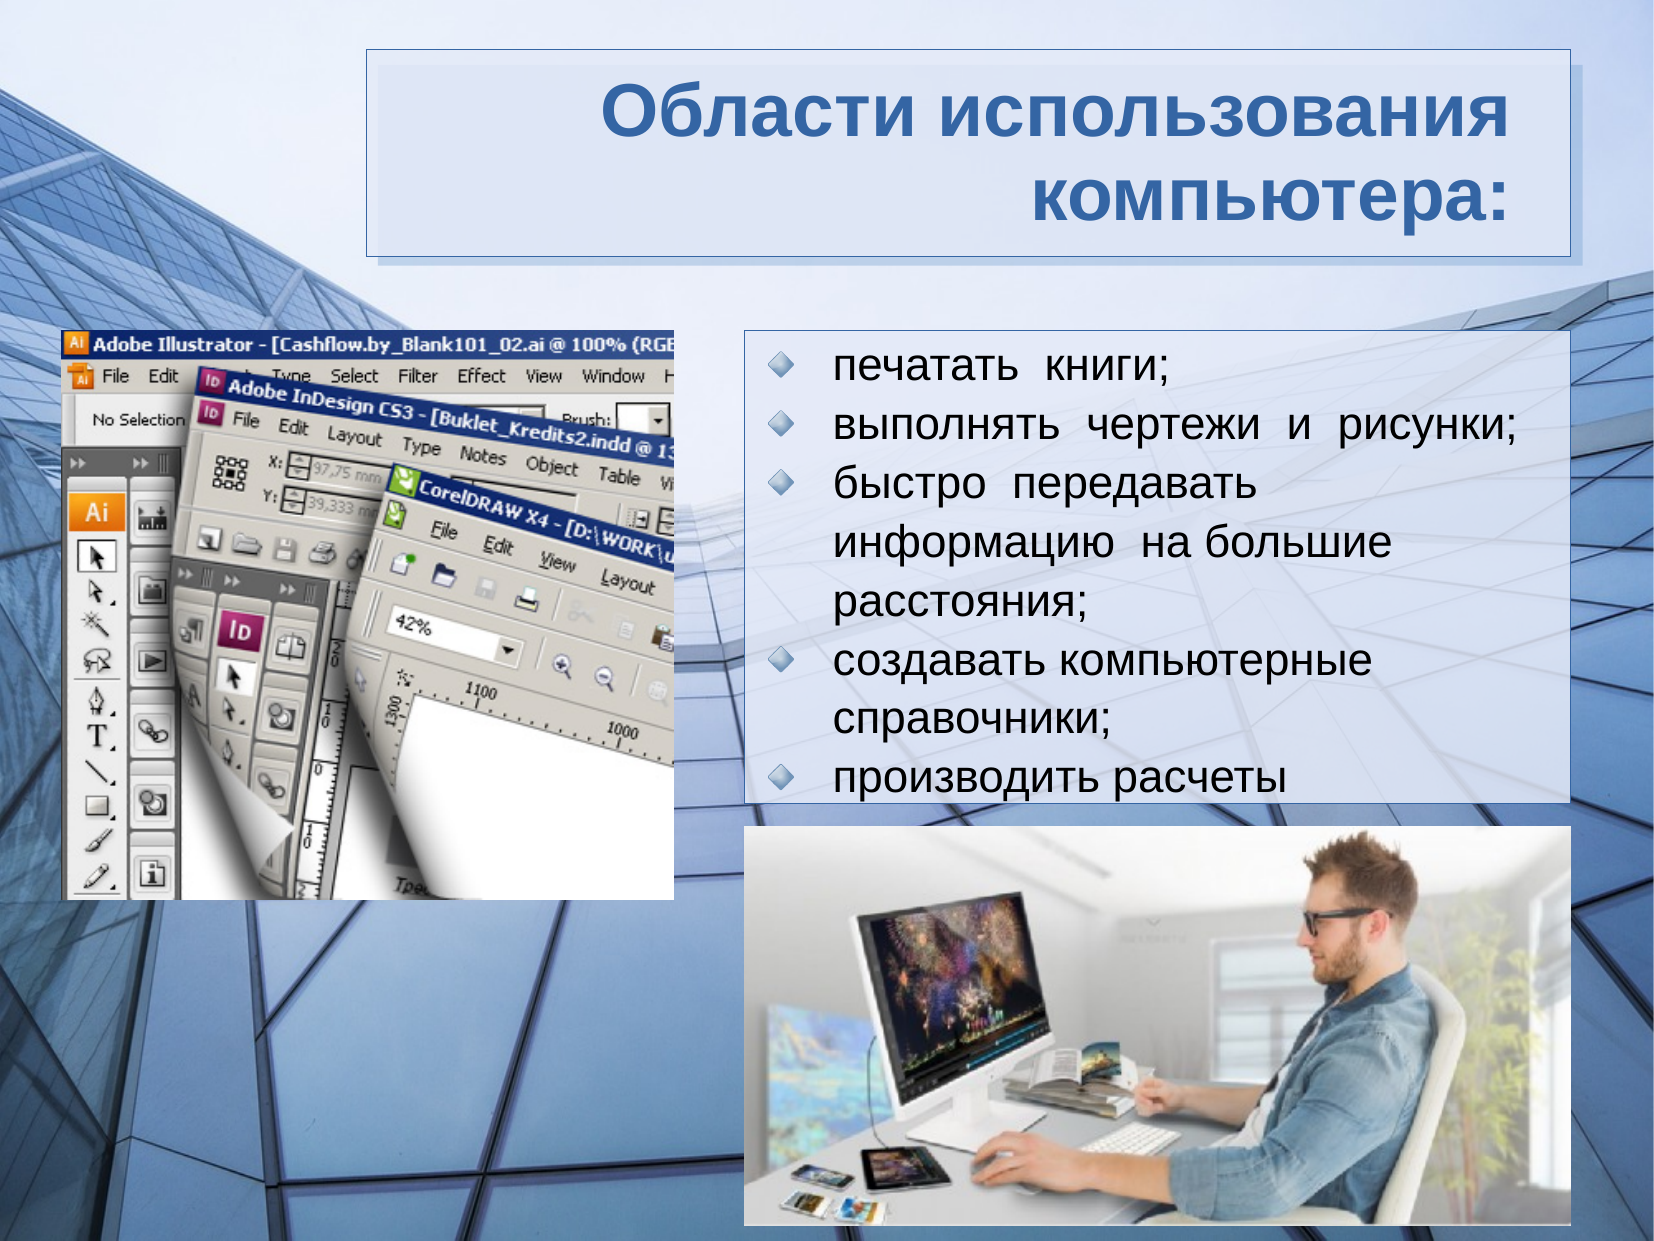

# Области использования компьютера:
печатать книги;
выполнять чертежи и рисунки;
быстро передавать информацию на большие расстояния;
создавать компьютерные справочники;
производить расчеты